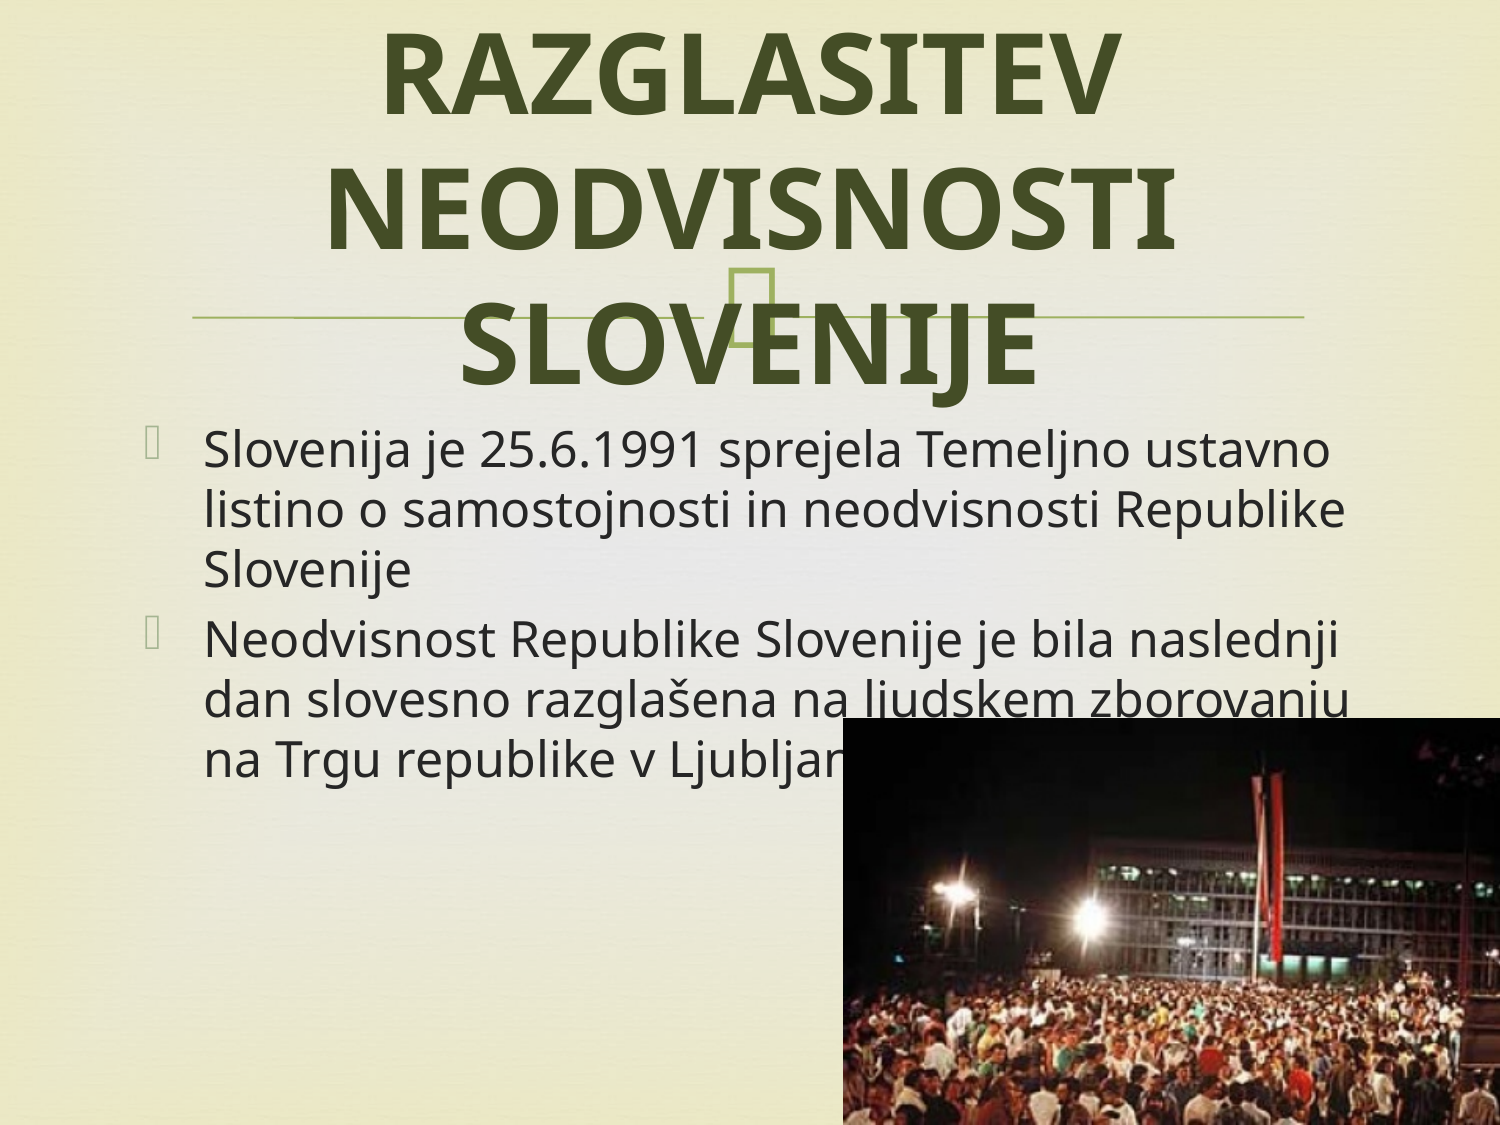

RAZGLASITEV NEODVISNOSTI SLOVENIJE
# Slovenija je 25.6.1991 sprejela Temeljno ustavno listino o samostojnosti in neodvisnosti Republike Slovenije
Neodvisnost Republike Slovenije je bila naslednji dan slovesno razglašena na ljudskem zborovanju na Trgu republike v Ljubljani.